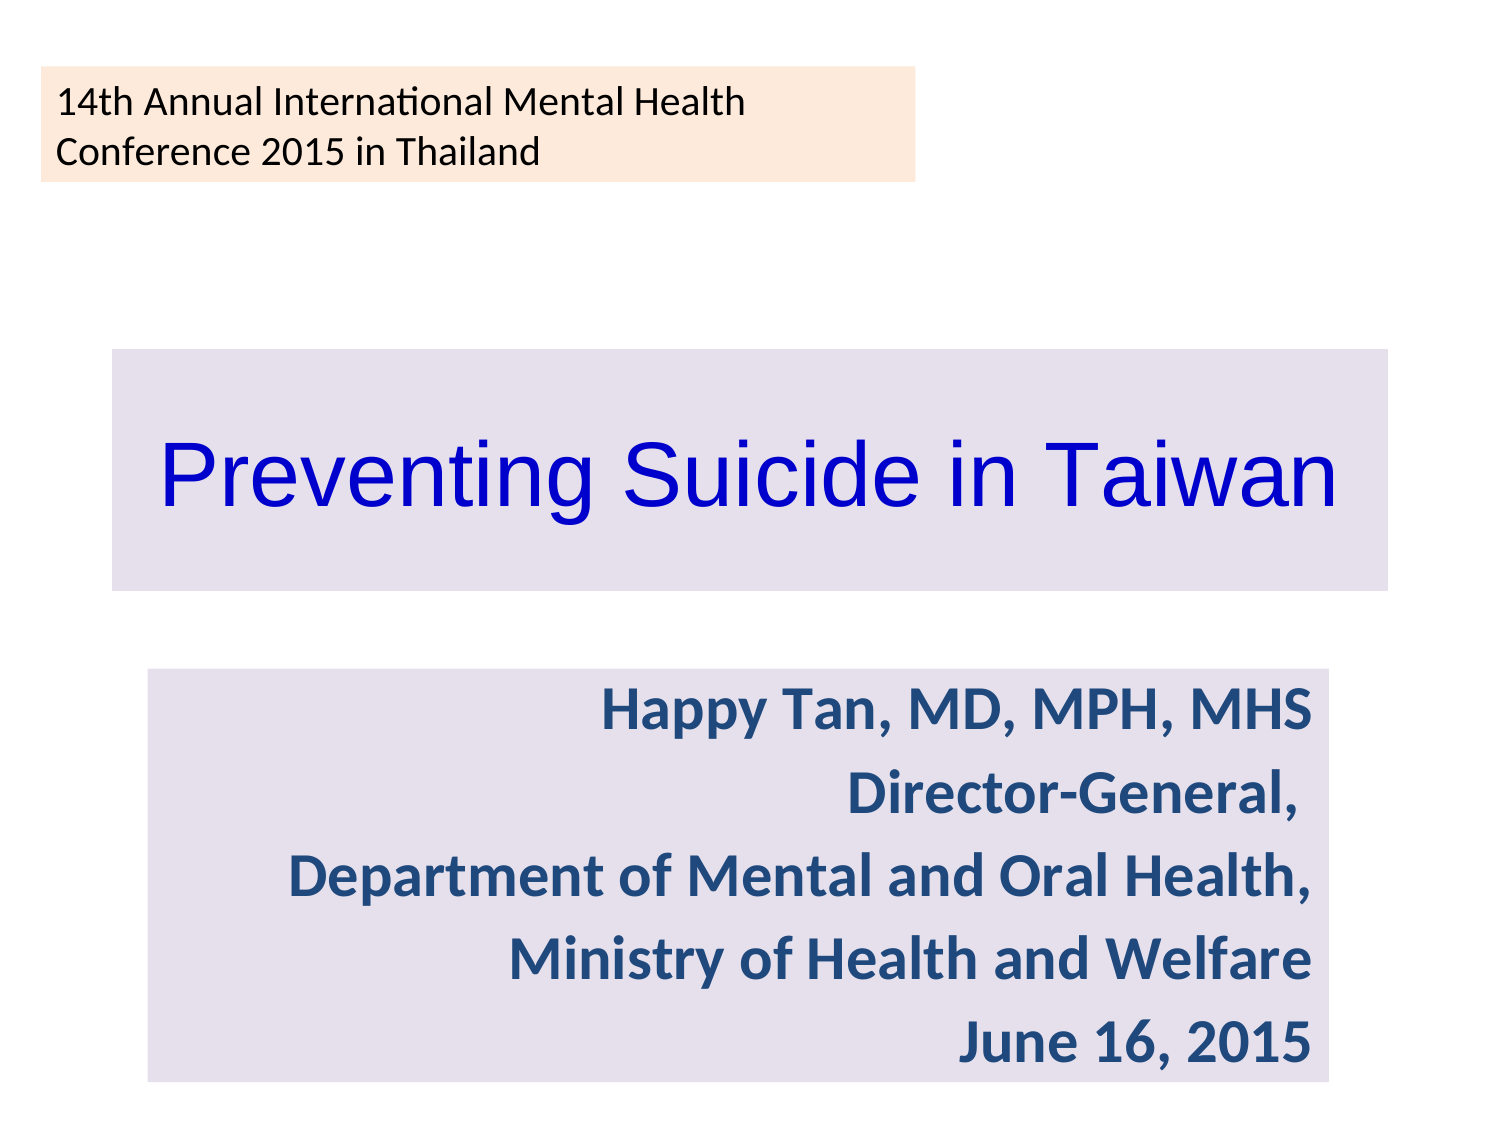

14th Annual International Mental Health Conference 2015 in Thailand
# Preventing Suicide in Taiwan
Happy Tan, MD, MPH, MHS
Director-General,
Department of Mental and Oral Health,
Ministry of Health and Welfare
June 16, 2015